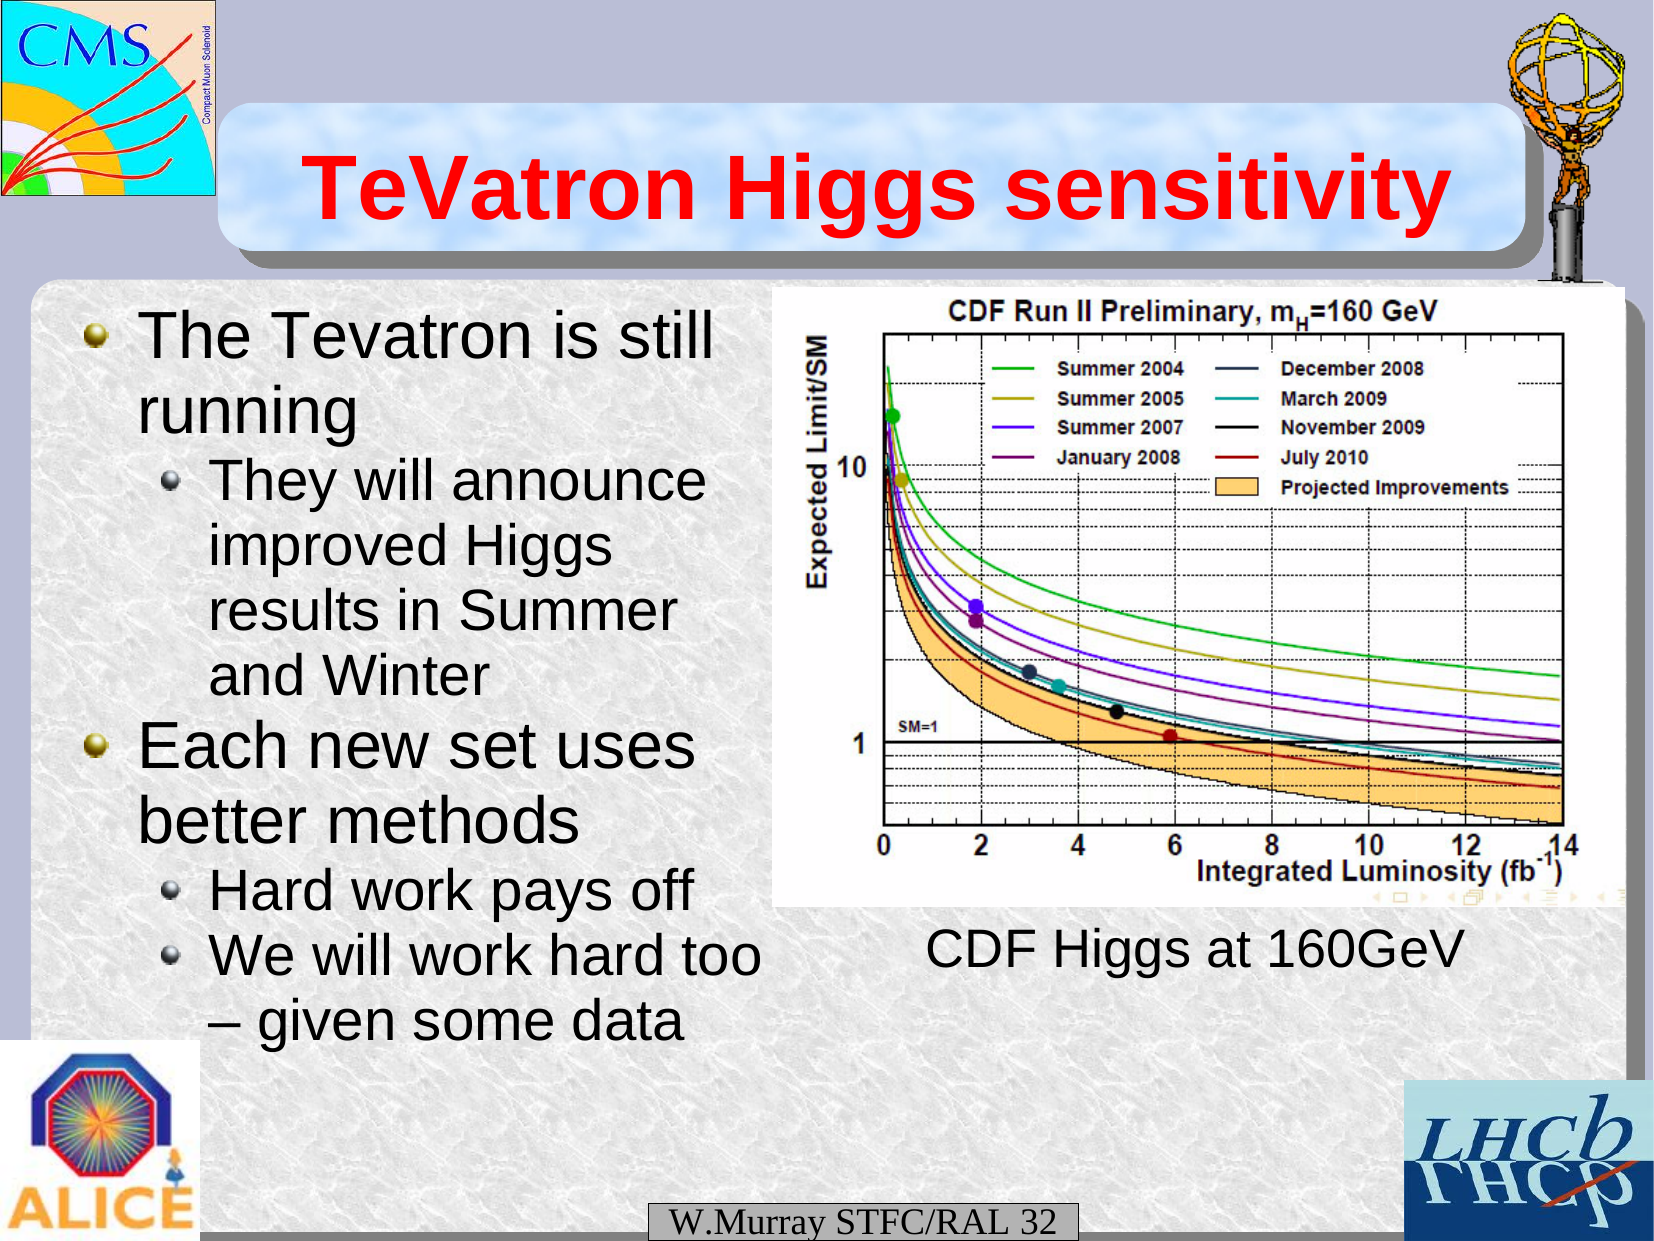

# TeVatron Higgs sensitivity
The Tevatron is still running
They will announce improved Higgs results in Summer and Winter
Each new set uses better methods
Hard work pays off
We will work hard too – given some data
CDF Higgs at 160GeV